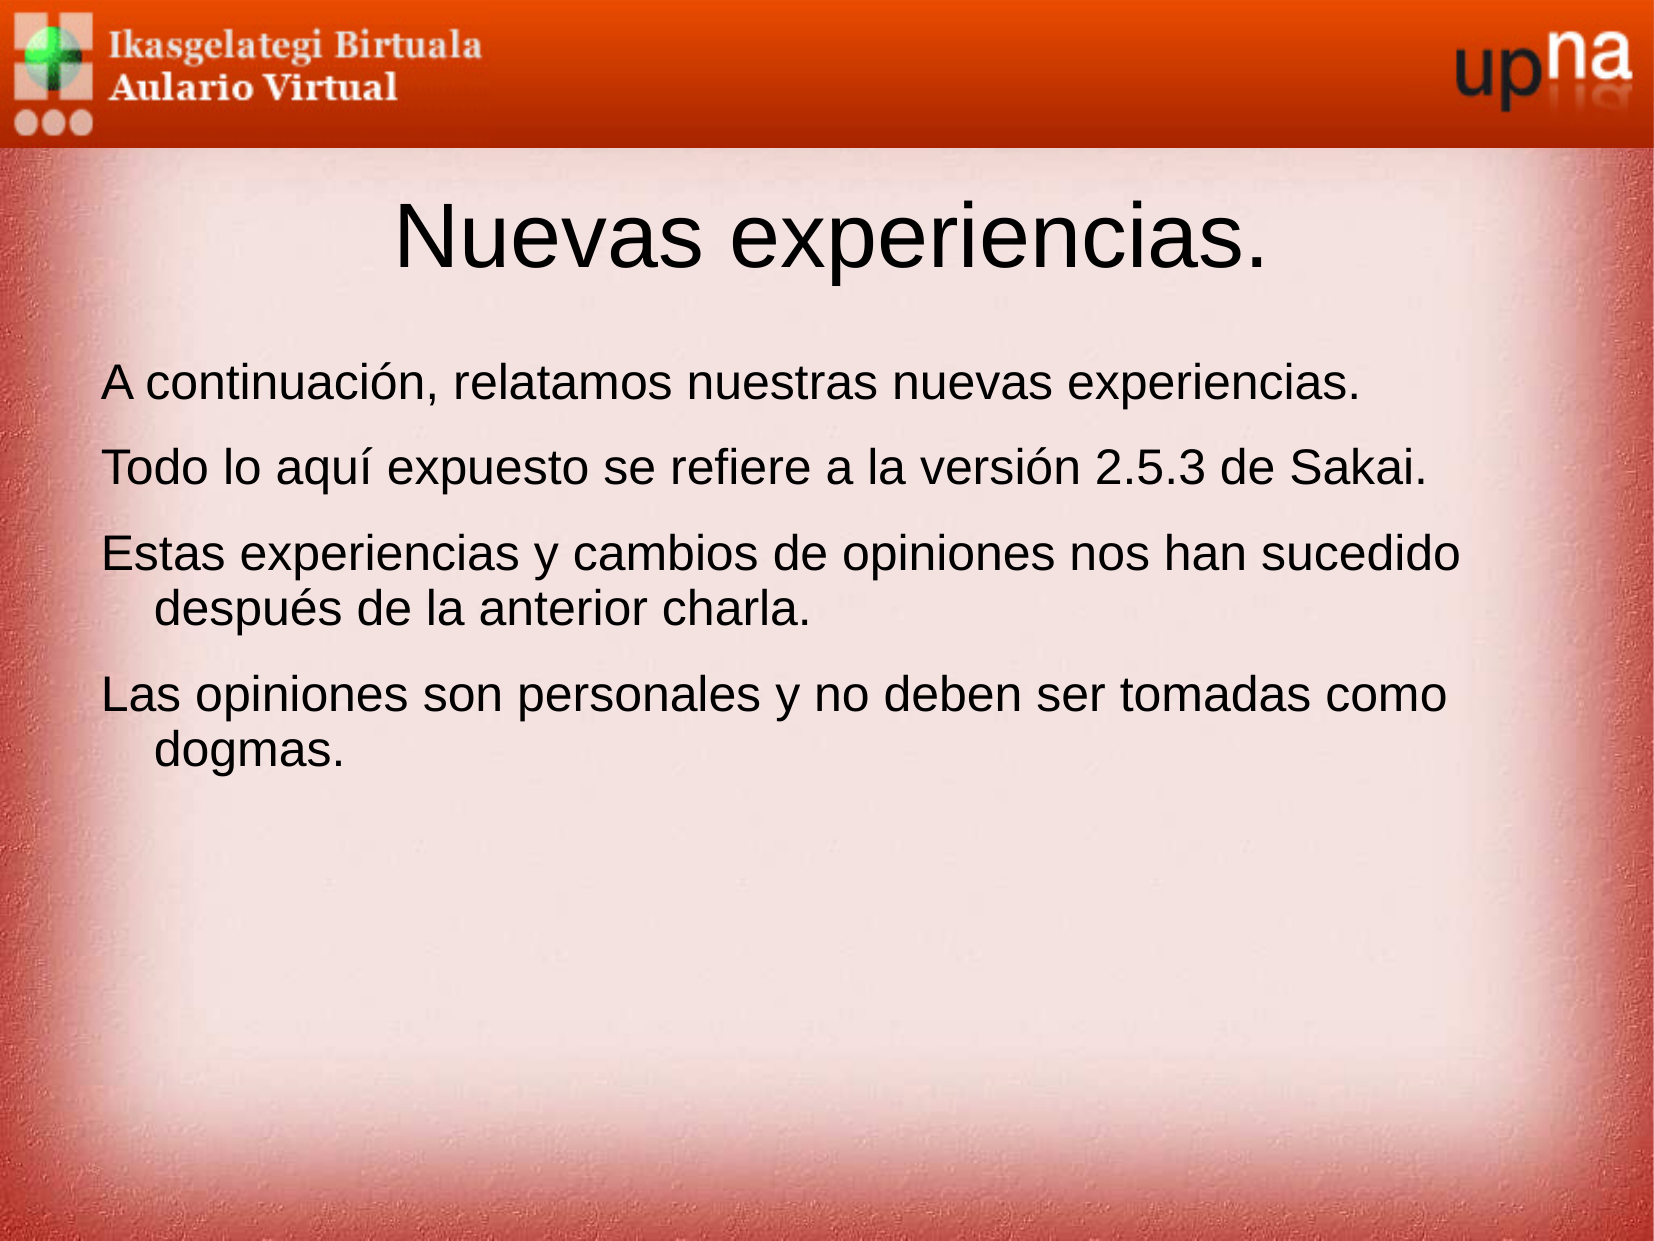

# Nuevas experiencias.
A continuación, relatamos nuestras nuevas experiencias.
Todo lo aquí expuesto se refiere a la versión 2.5.3 de Sakai.
Estas experiencias y cambios de opiniones nos han sucedido después de la anterior charla.
Las opiniones son personales y no deben ser tomadas como dogmas.